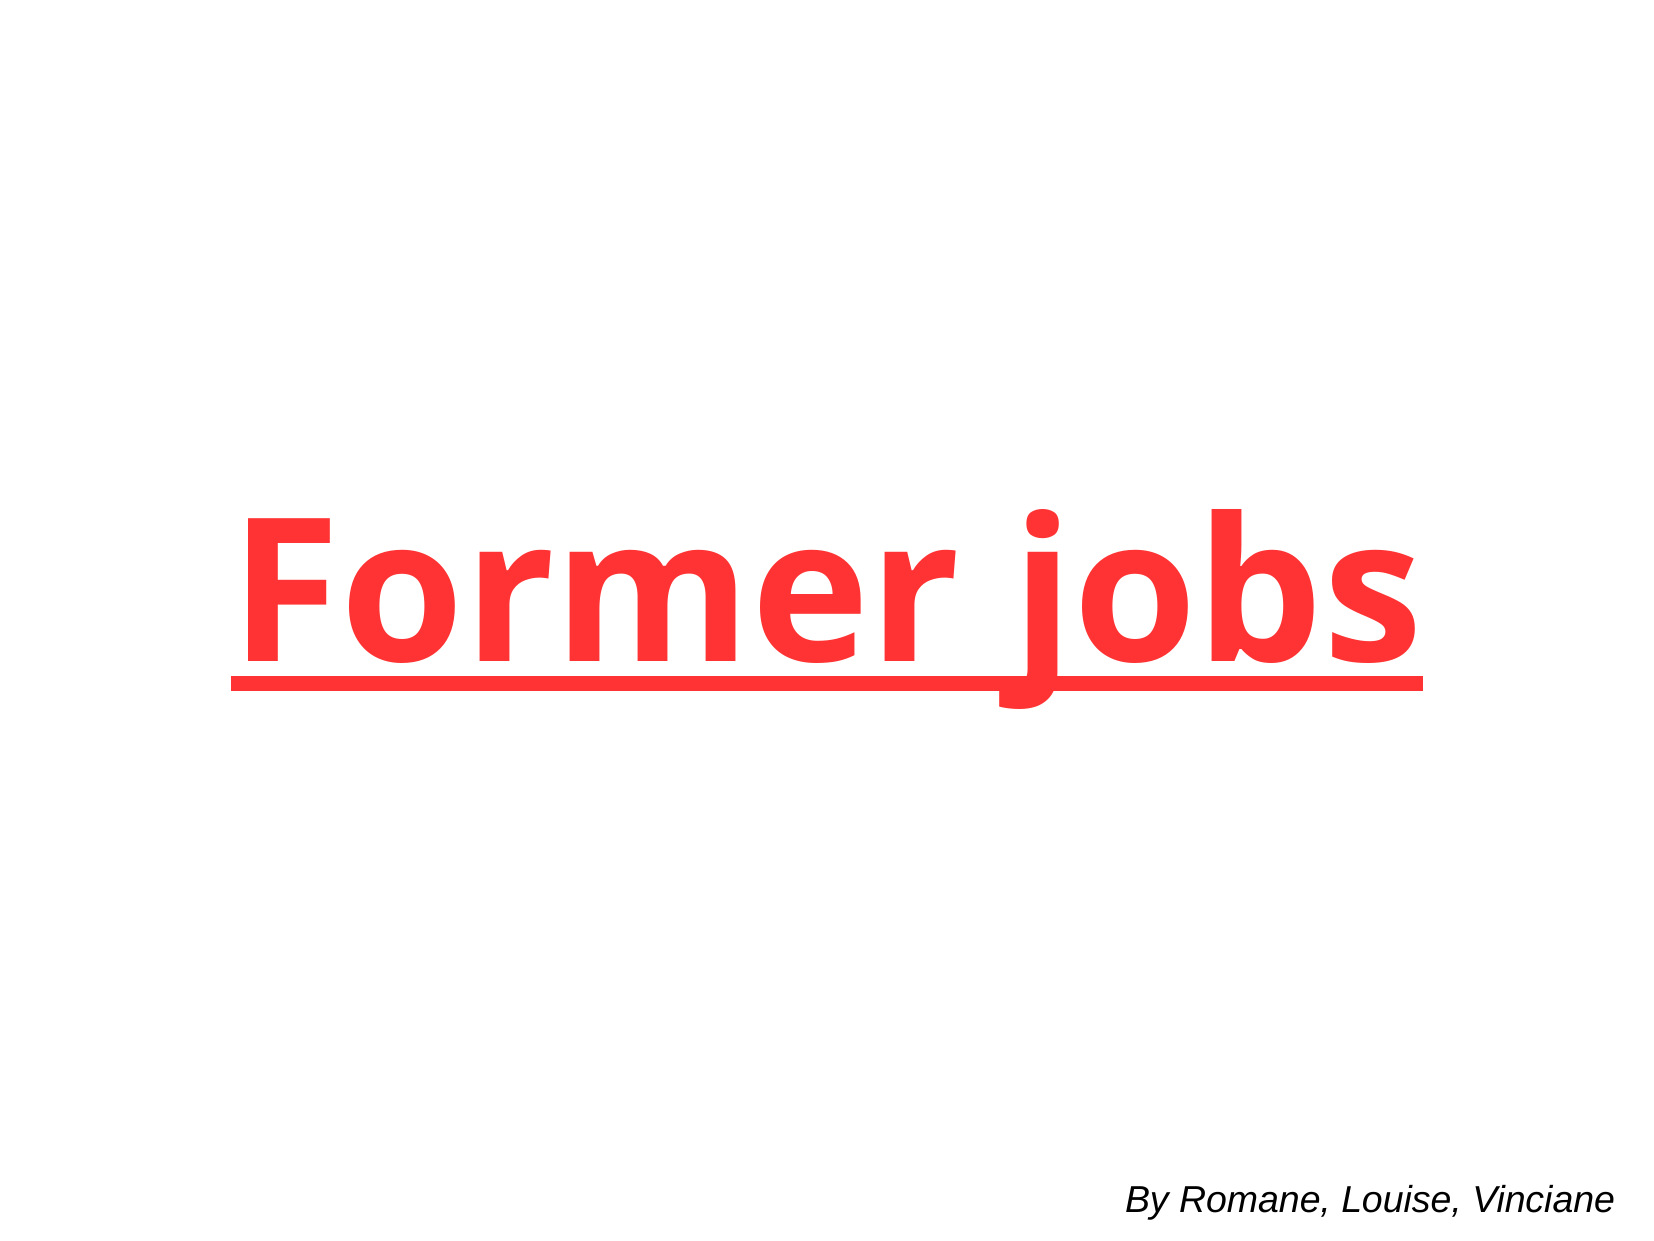

# Former jobs
By Romane, Louise, Vinciane